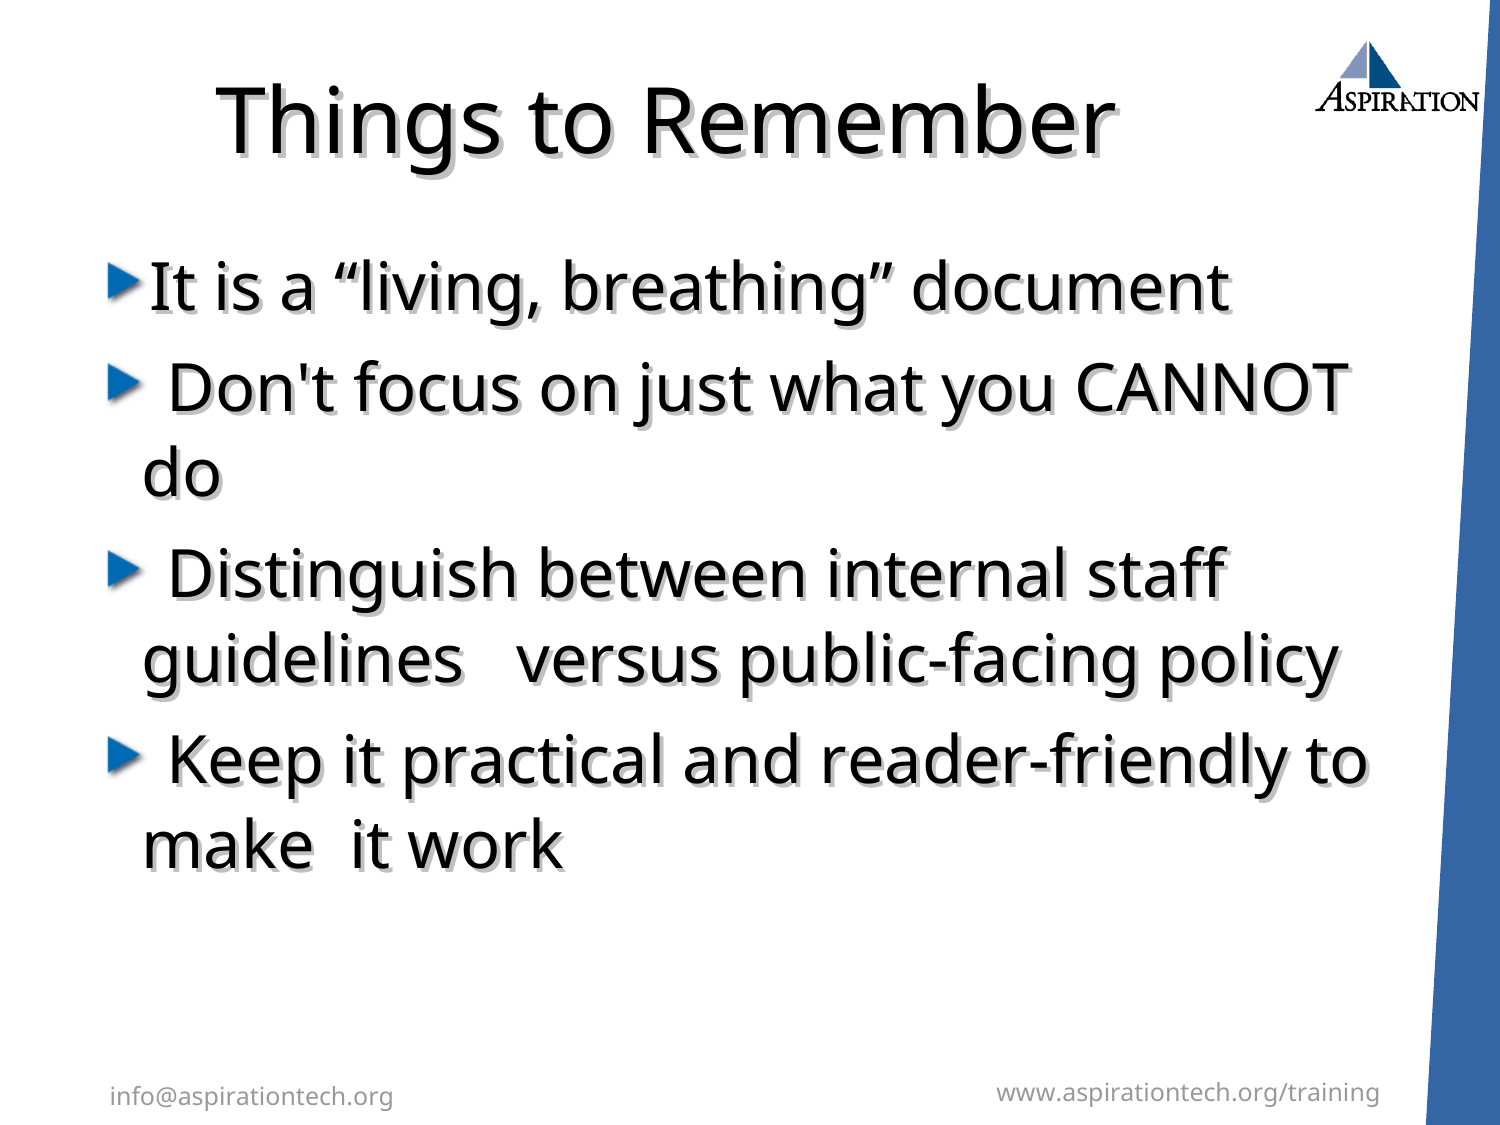

# Things to Remember
It is a “living, breathing” document
 Don't focus on just what you CANNOT do
 Distinguish between internal staff guidelines versus public-facing policy
 Keep it practical and reader-friendly to make it work